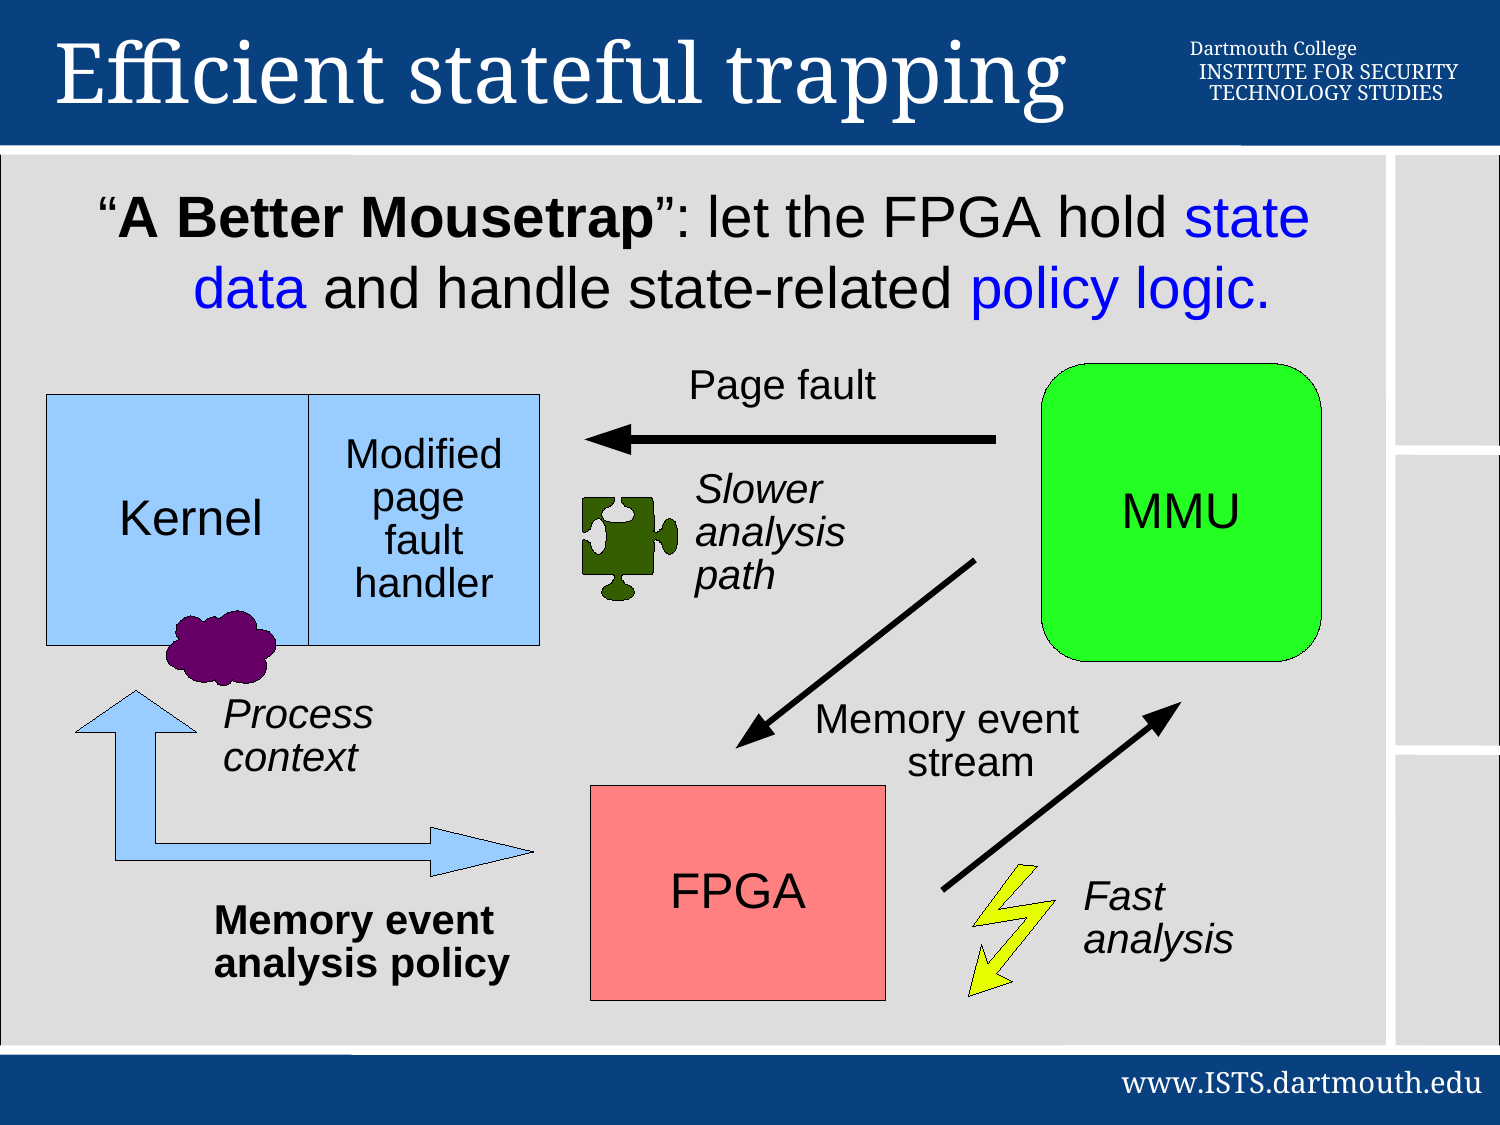

Efficient stateful trapping
Dartmouth College
INSTITUTE FOR SECURITY
TECHNOLOGY STUDIES
“A Better Mousetrap”: let the FPGA hold state data and handle state-related policy logic.
Page fault
MMU
Kernel
Modified
page
fault
handler
Slower
analysis
path
Process
context
Memory event
stream
FPGA
Fast
analysis
Memory event analysis policy
www.ISTS.dartmouth.edu